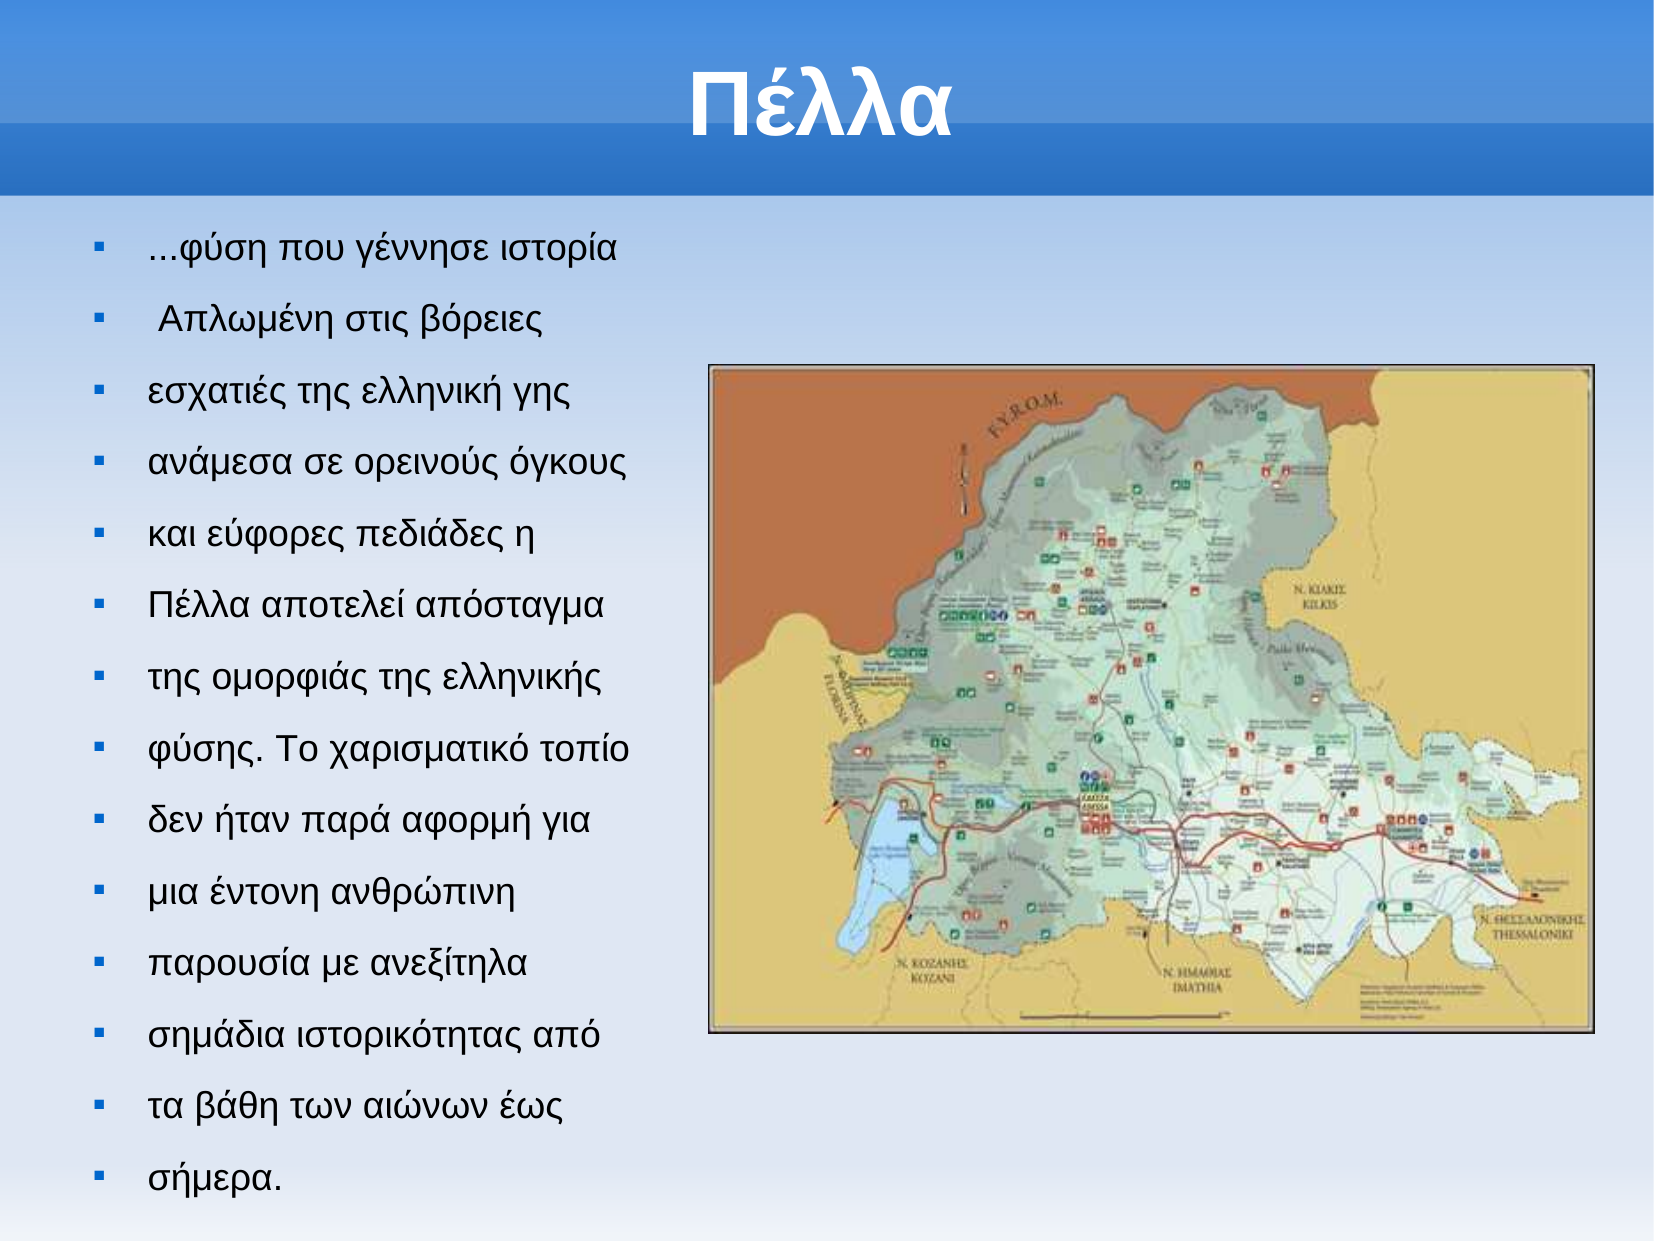

# Πέλλα
...φύση που γέννησε ιστορία
 Απλωμένη στις βόρειες
εσχατιές της ελληνική γης
ανάμεσα σε ορεινούς όγκους
και εύφορες πεδιάδες η
Πέλλα αποτελεί απόσταγμα
της ομορφιάς της ελληνικής
φύσης. Το χαρισματικό τοπίο
δεν ήταν παρά αφορμή για
μια έντονη ανθρώπινη
παρουσία με ανεξίτηλα
σημάδια ιστορικότητας από
τα βάθη των αιώνων έως
σήμερα.